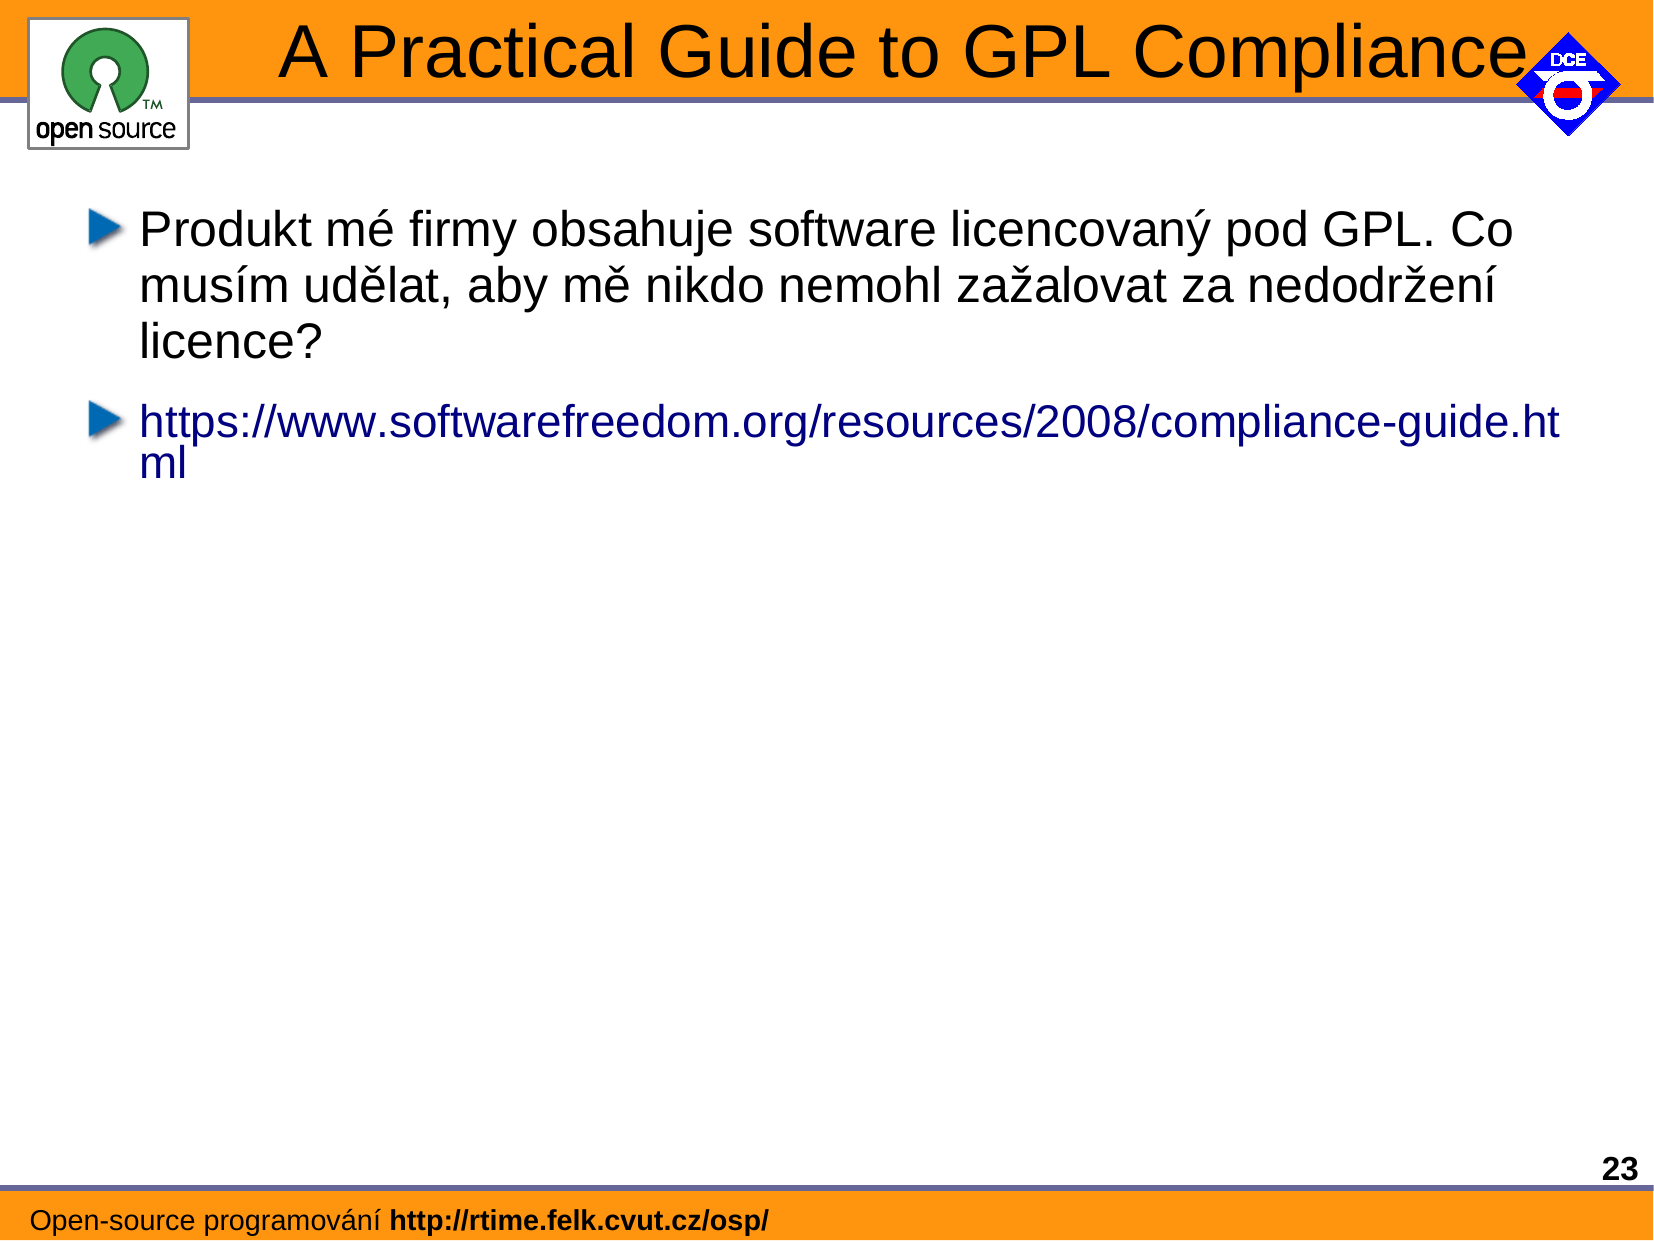

# A Practical Guide to GPL Compliance
Produkt mé firmy obsahuje software licencovaný pod GPL. Co musím udělat, aby mě nikdo nemohl zažalovat za nedodržení licence?
https://www.softwarefreedom.org/resources/2008/compliance-guide.html